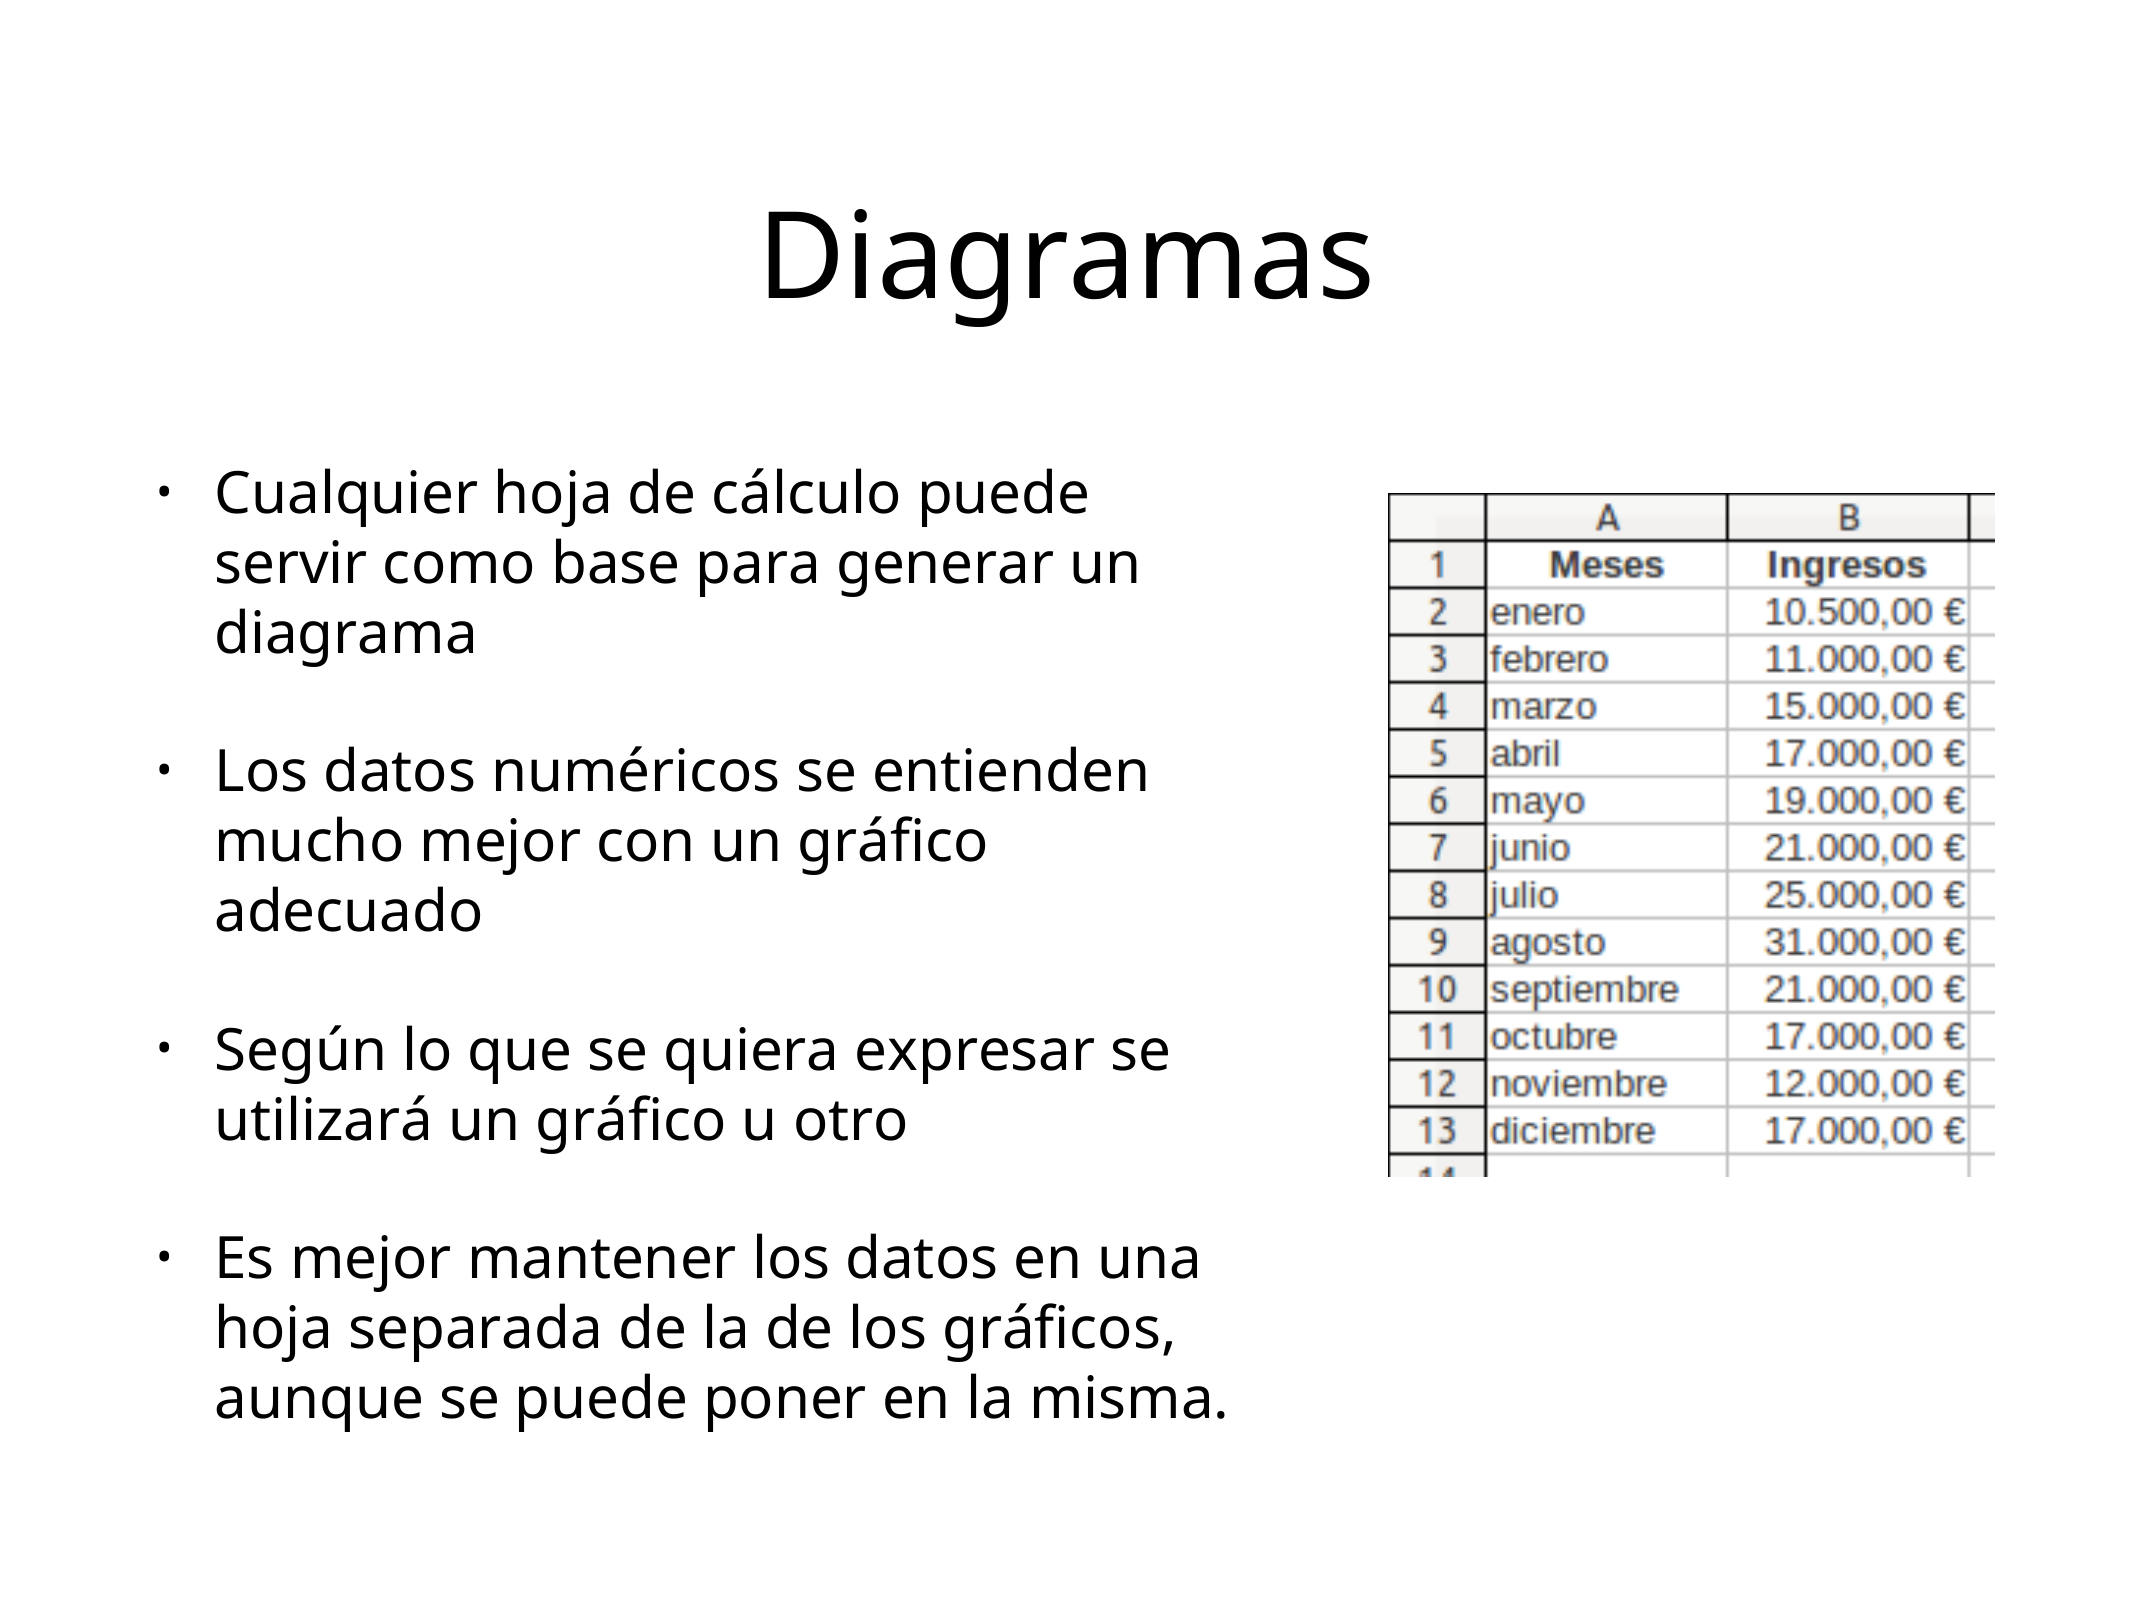

# Diagramas
Cualquier hoja de cálculo puede servir como base para generar un diagrama
Los datos numéricos se entienden mucho mejor con un gráfico adecuado
Según lo que se quiera expresar se utilizará un gráfico u otro
Es mejor mantener los datos en una hoja separada de la de los gráficos, aunque se puede poner en la misma.